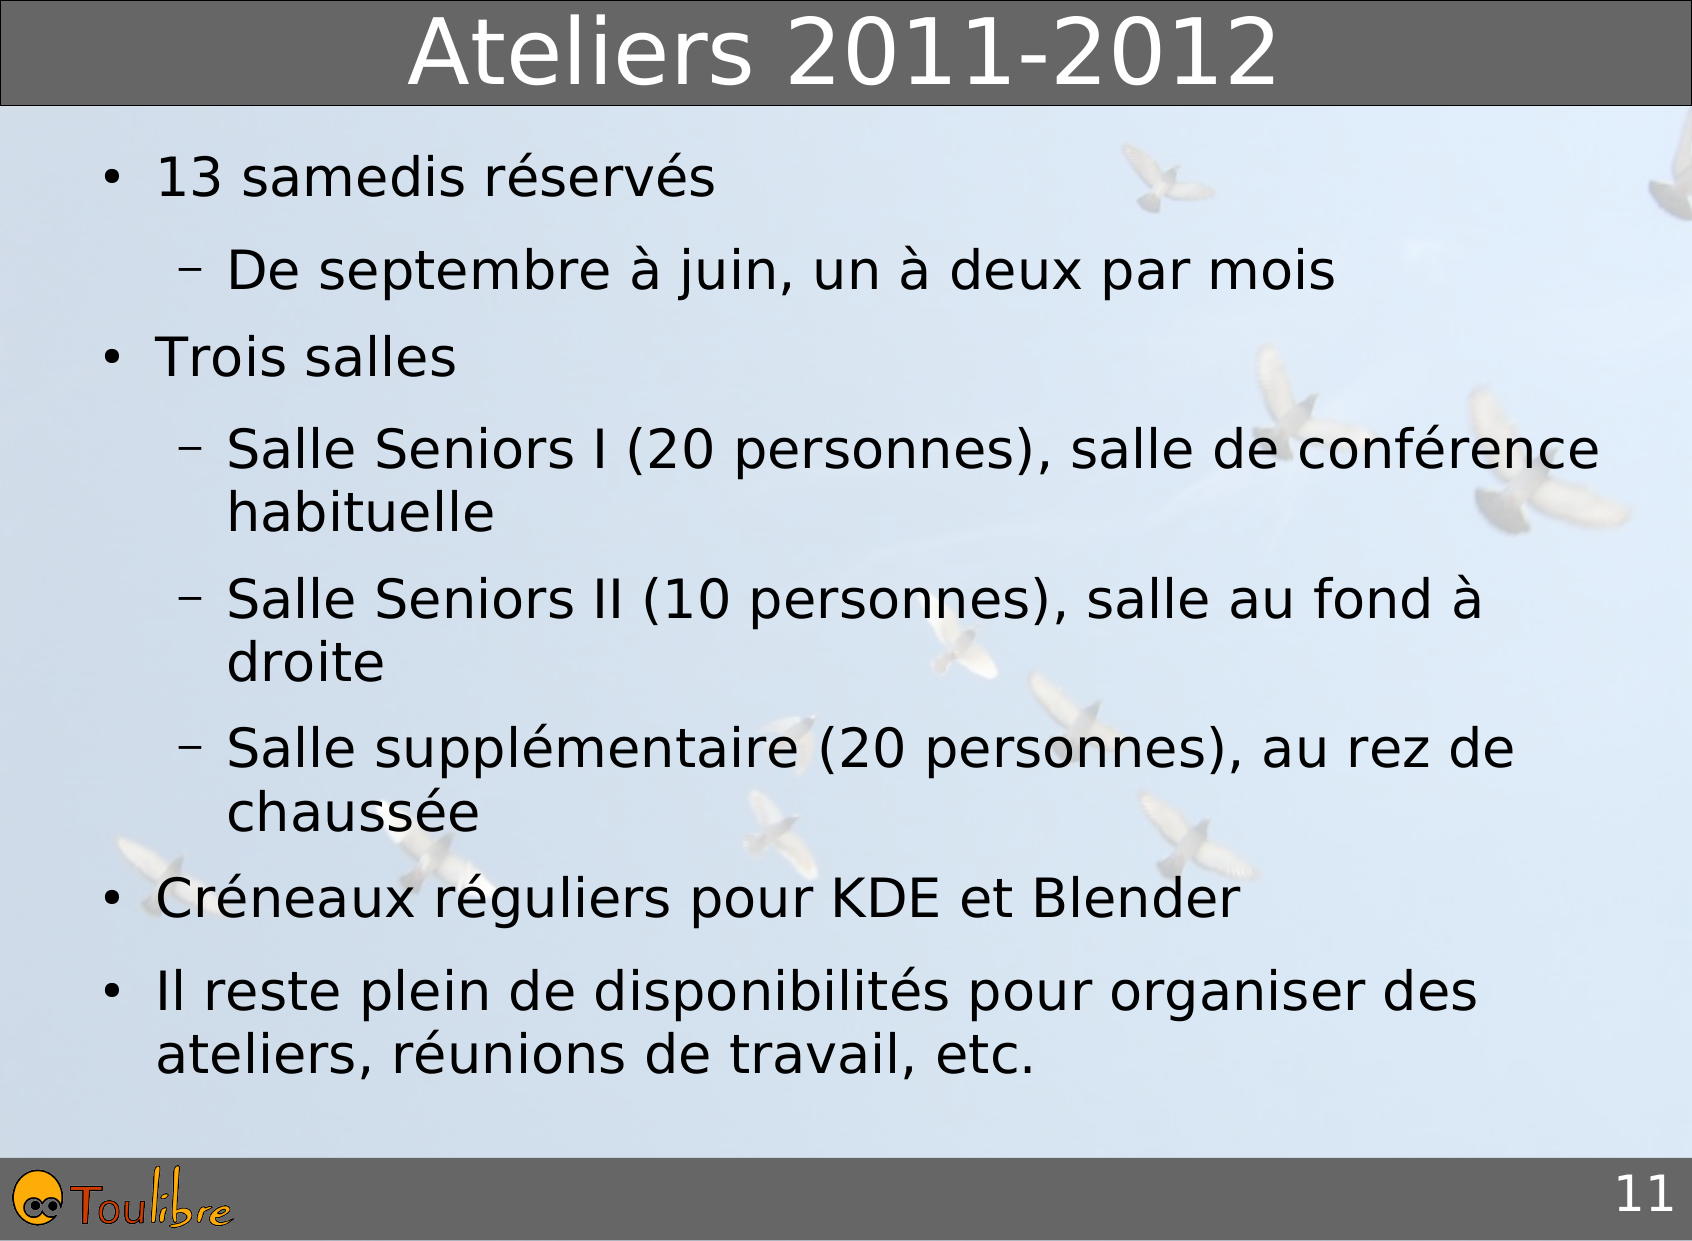

# Ateliers 2011-2012
13 samedis réservés
De septembre à juin, un à deux par mois
Trois salles
Salle Seniors I (20 personnes), salle de conférence habituelle
Salle Seniors II (10 personnes), salle au fond à droite
Salle supplémentaire (20 personnes), au rez de chaussée
Créneaux réguliers pour KDE et Blender
Il reste plein de disponibilités pour organiser des ateliers, réunions de travail, etc.